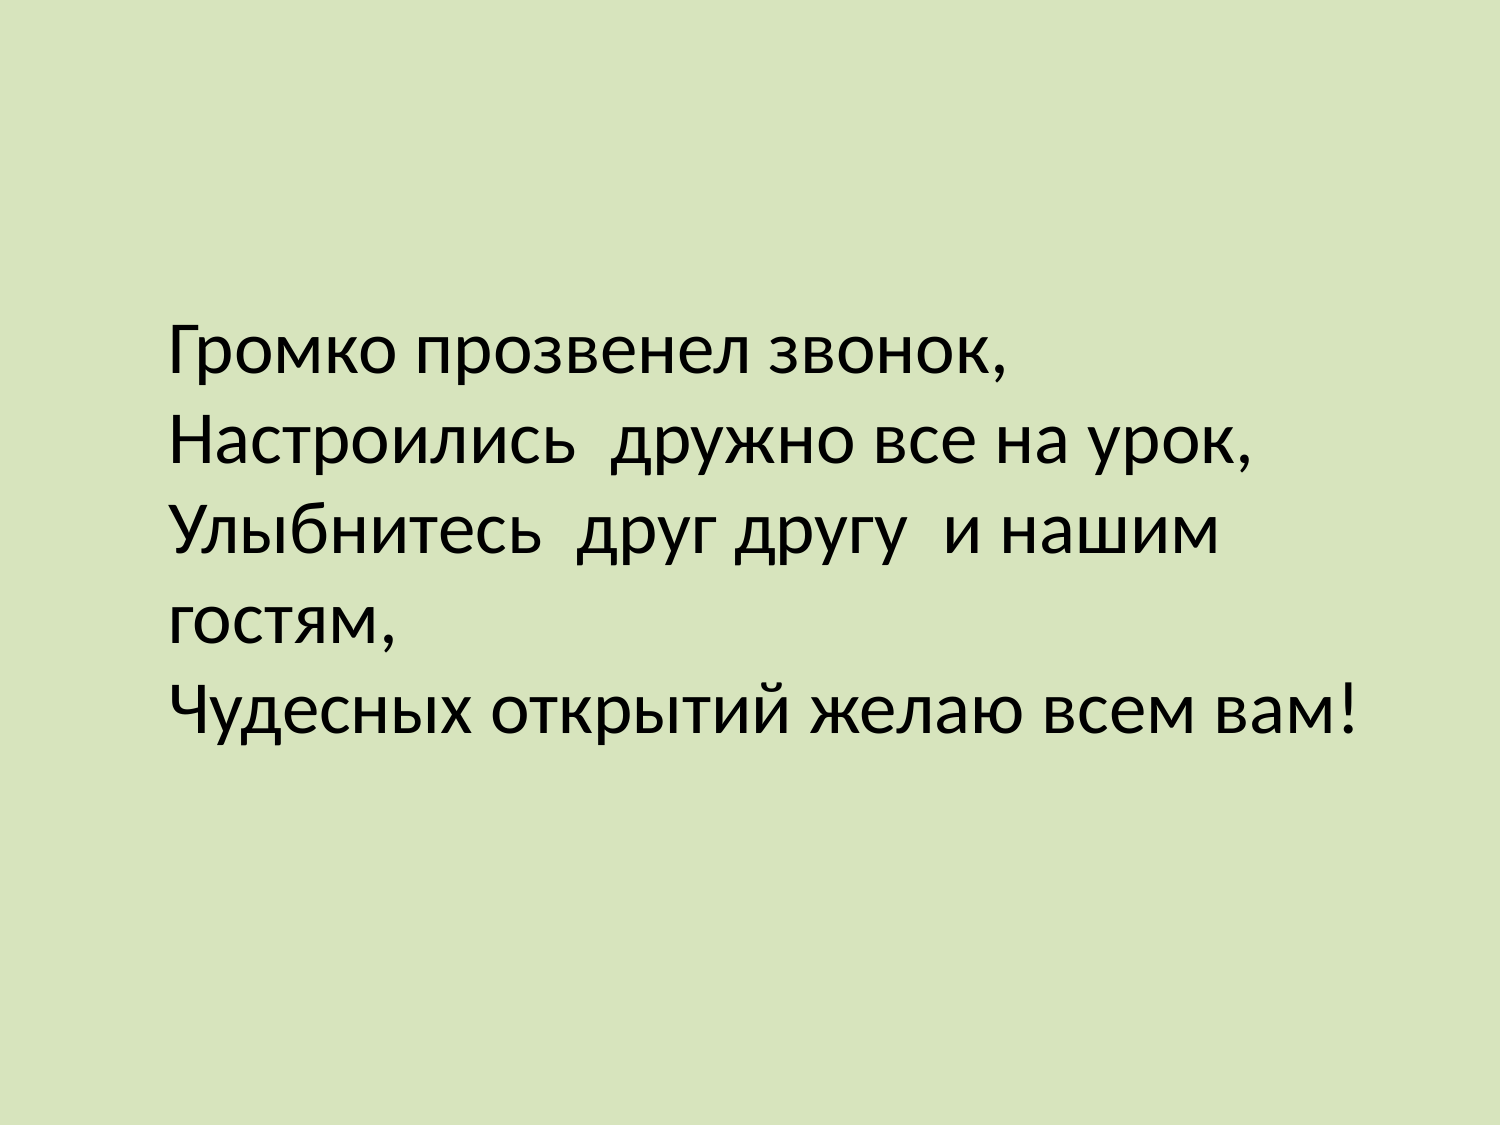

Громко прозвенел звонок,
Настроились дружно все на урок,
Улыбнитесь друг другу и нашим гостям,
Чудесных открытий желаю всем вам!